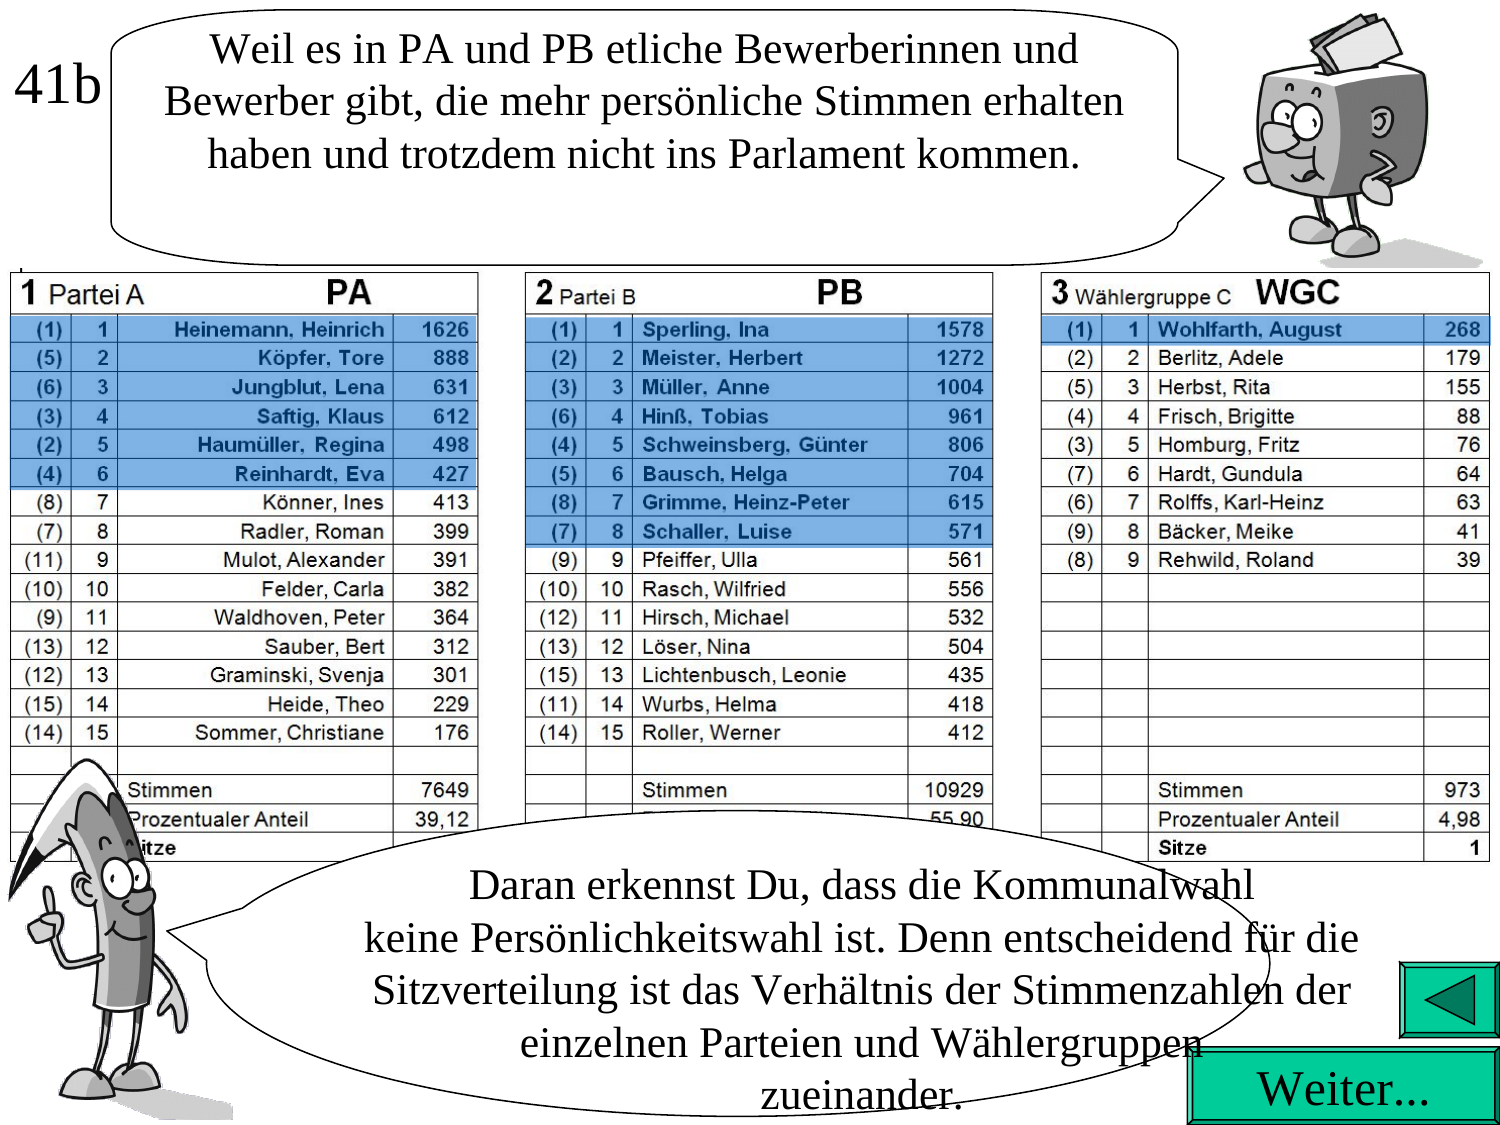

Weil es in PA und PB etliche Bewerberinnen und Bewerber gibt, die mehr persönliche Stimmen erhalten haben und trotzdem nicht ins Parlament kommen.
41b
Daran erkennst Du, dass die Kommunalwahl
keine Persönlichkeitswahl ist. Denn entscheidend für die
Sitzverteilung ist das Verhältnis der Stimmenzahlen der
einzelnen Parteien und Wählergruppen
zueinander.
Weiter...